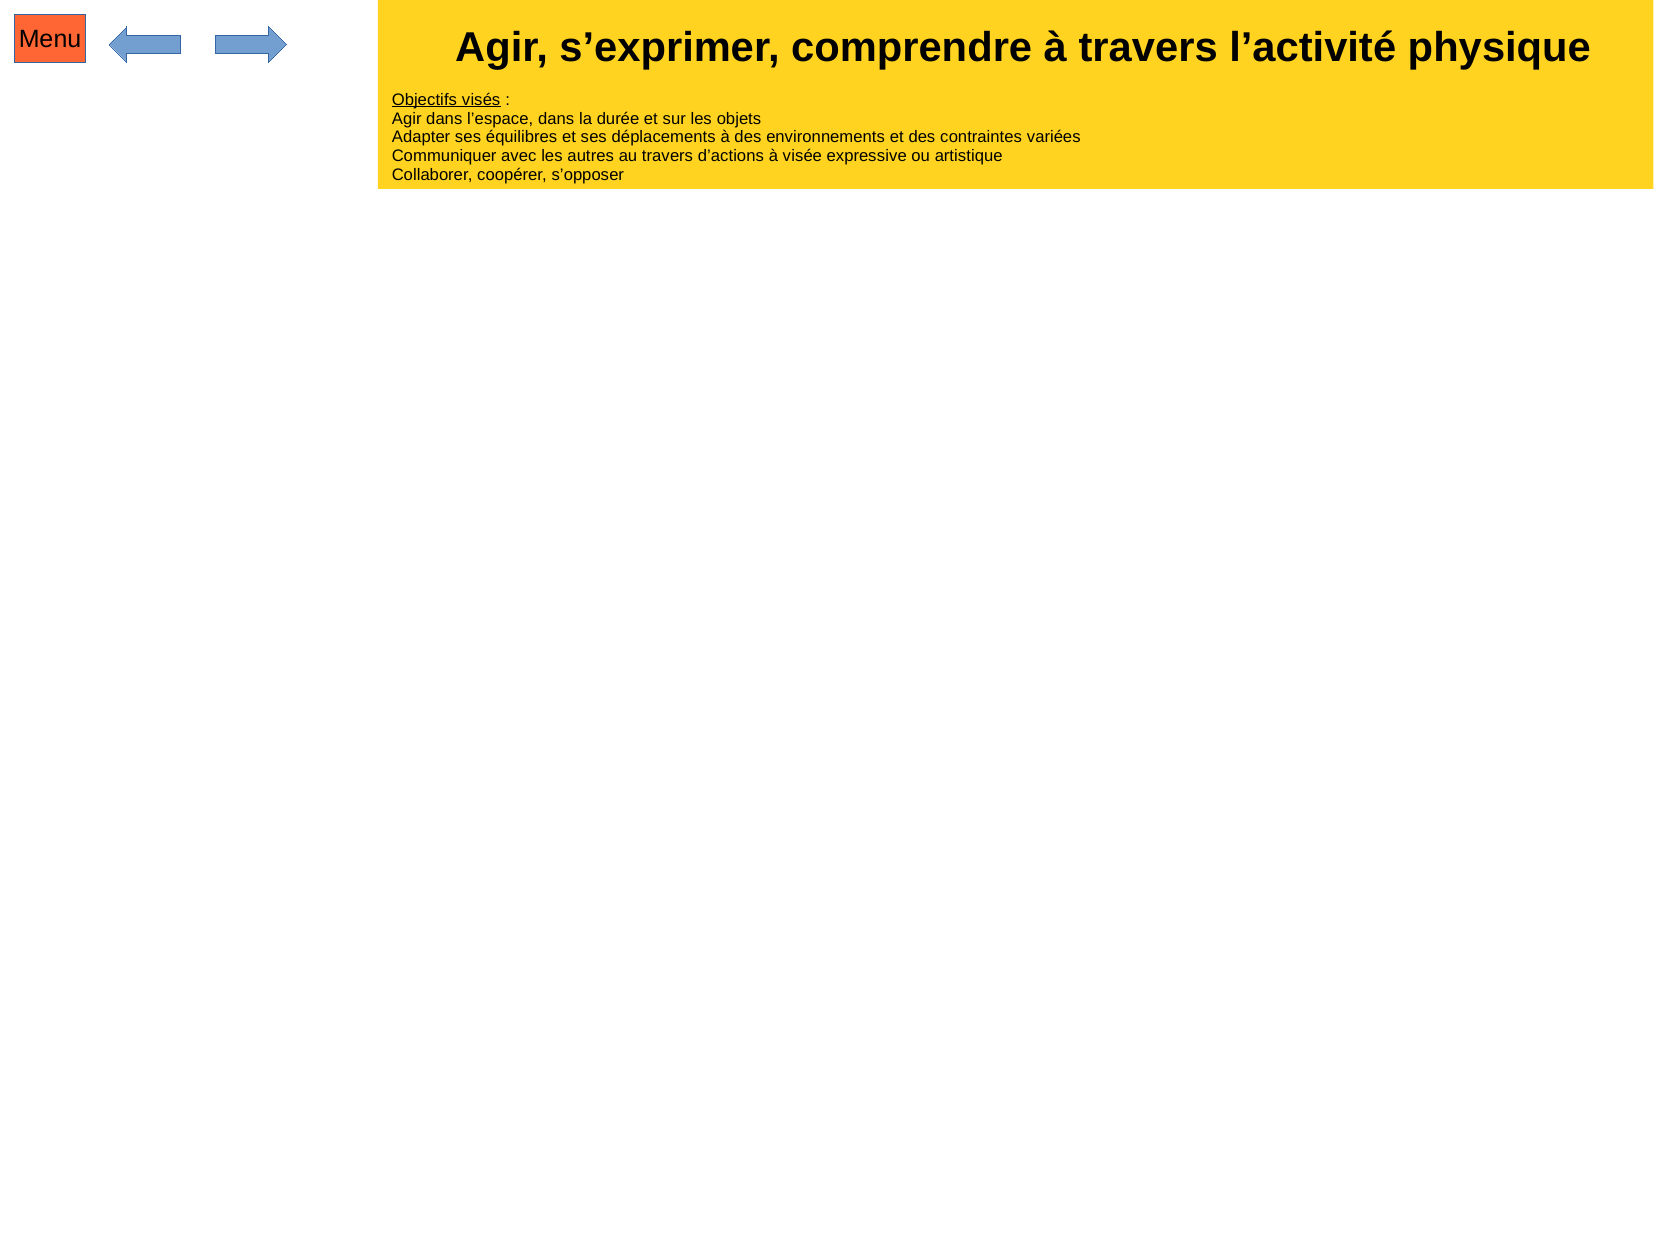

Menu
Agir, s’exprimer, comprendre à travers l’activité physique
Objectifs visés :
Agir dans l’espace, dans la durée et sur les objets
Adapter ses équilibres et ses déplacements à des environnements et des contraintes variées
Communiquer avec les autres au travers d’actions à visée expressive ou artistique
Collaborer, coopérer, s’opposer